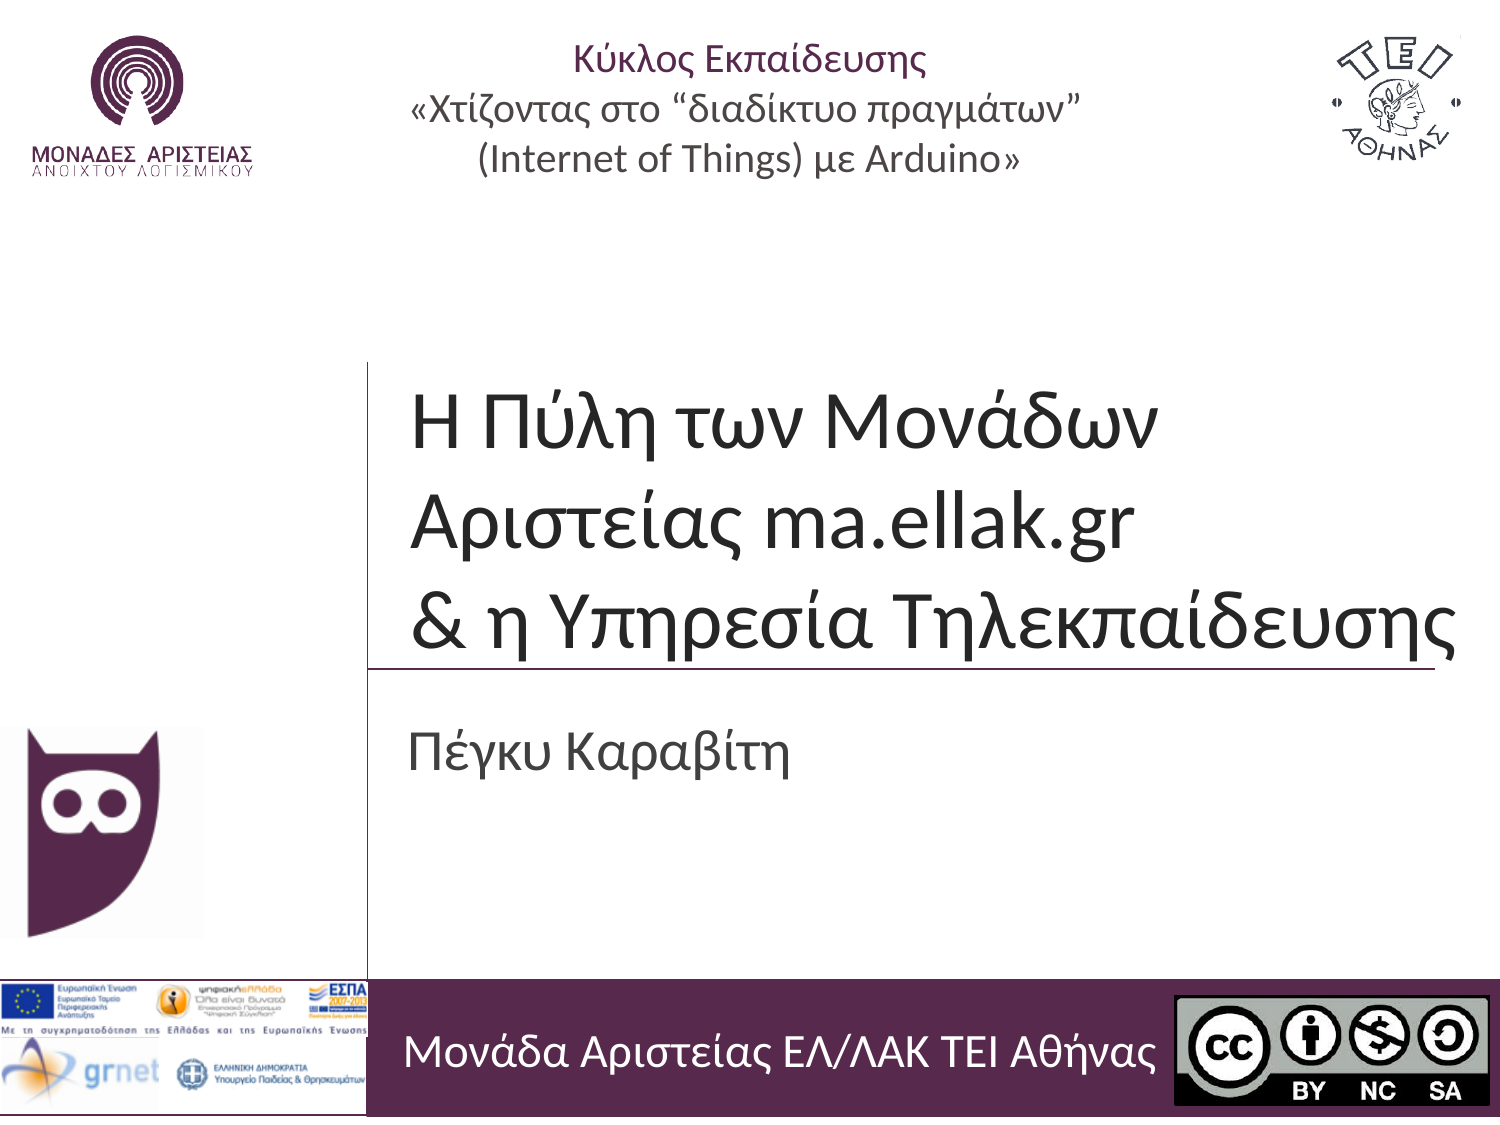

Κύκλος Εκπαίδευσης
«Χτίζοντας στο “διαδίκτυο πραγμάτων”
(Internet of Things) με Arduino»
# Η Πύλη των Μονάδων Αριστείας ma.ellak.gr & η Υπηρεσία Τηλεκπαίδευσης
Πέγκυ Καραβίτη
Μονάδα Αριστείας ΕΛ/ΛΑΚ ΤΕΙ Αθήνας